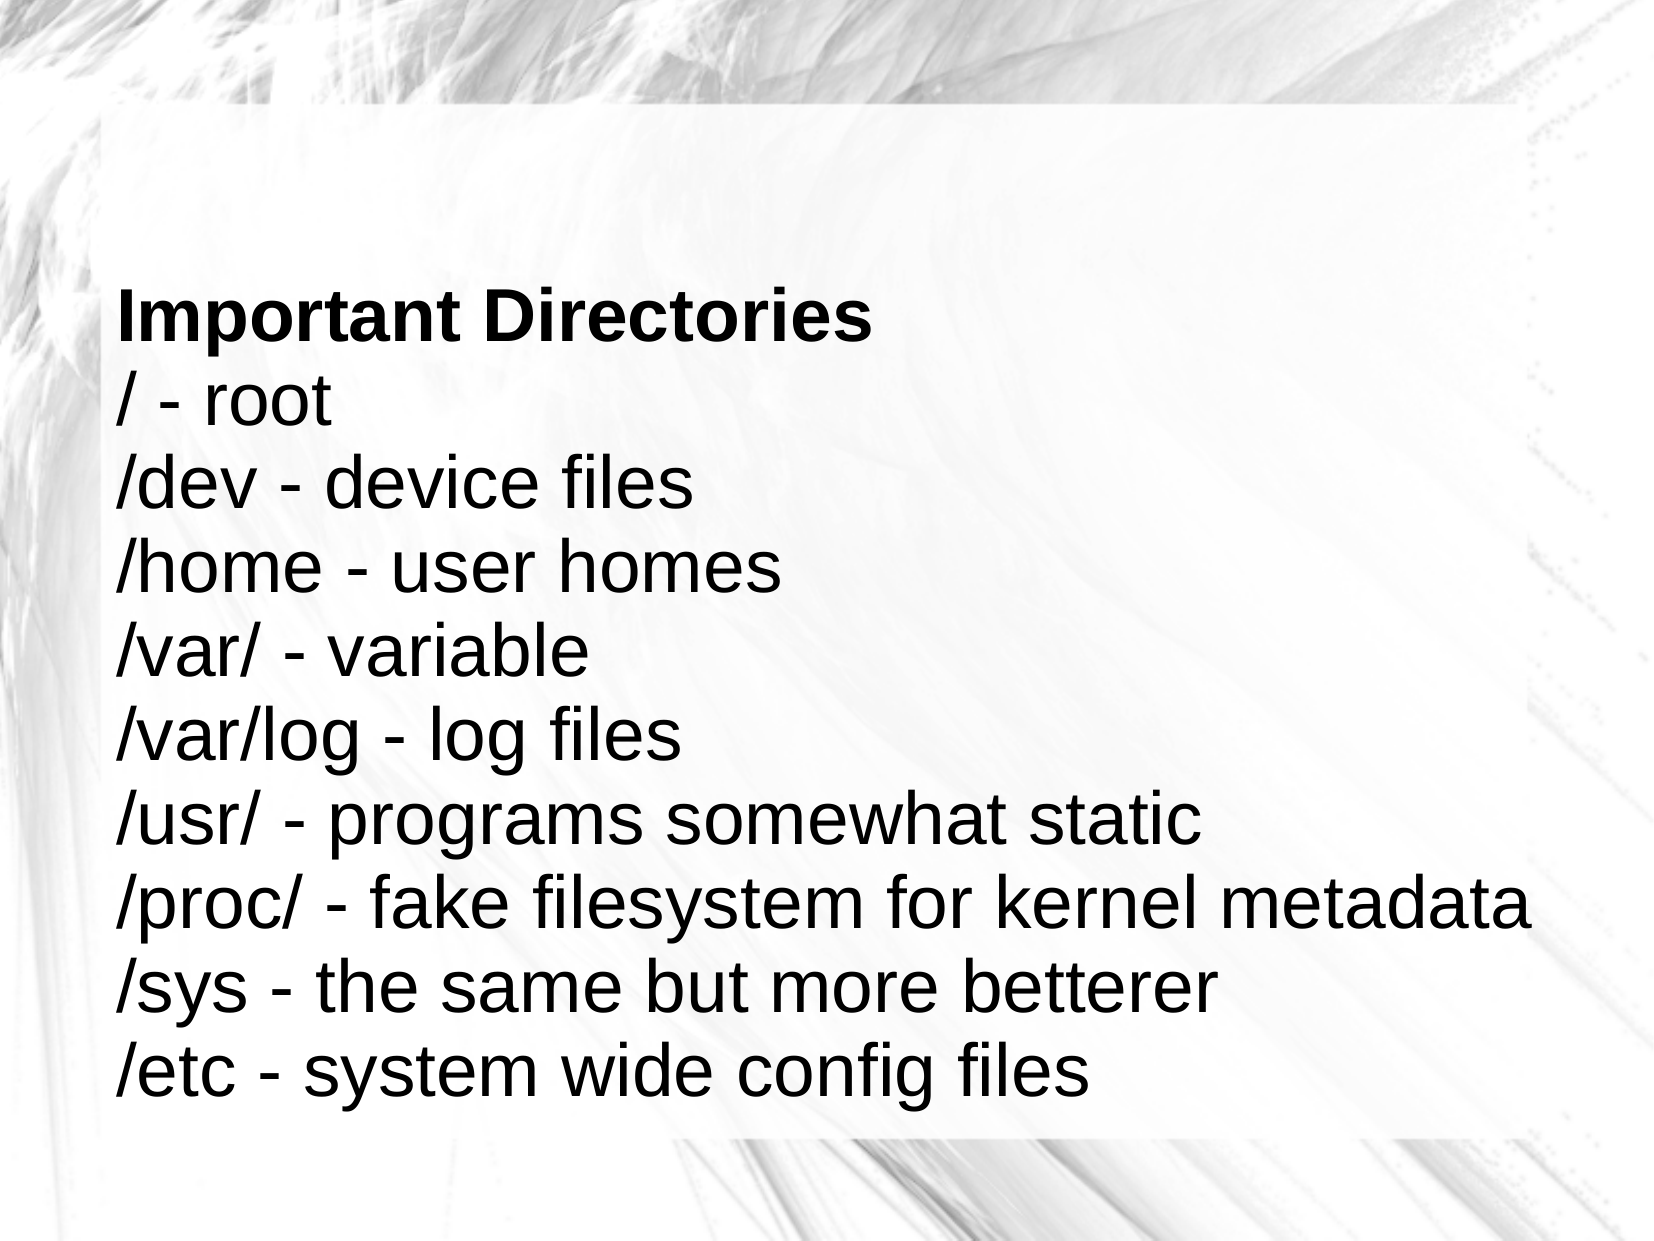

Important Directories
/ - root
/dev - device files
/home - user homes
/var/ - variable
/var/log - log files
/usr/ - programs somewhat static
/proc/ - fake filesystem for kernel metadata
/sys - the same but more betterer
/etc - system wide config files